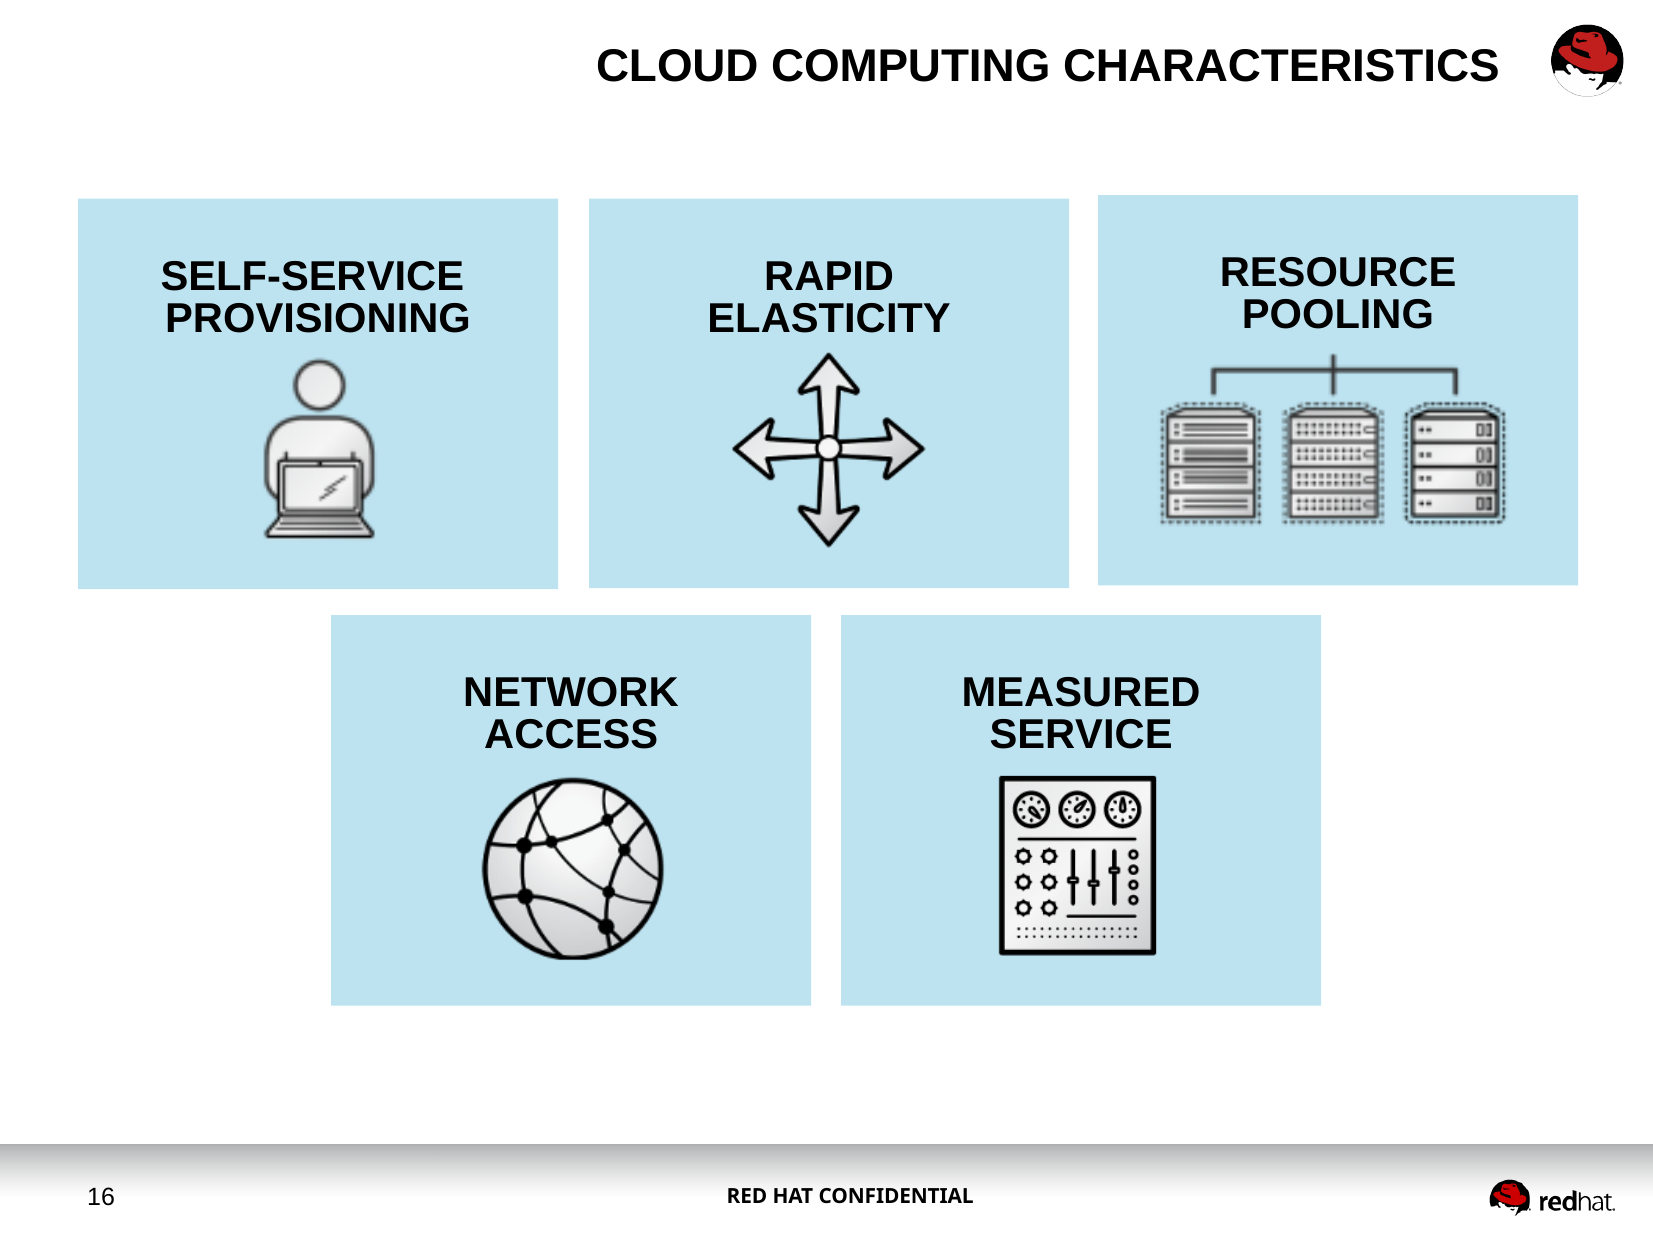

# CLOUD COMPUTING CHARACTERISTICS
RESOURCE
POOLING
SELF-SERVICE
PROVISIONING
RAPID
ELASTICITY
NETWORK
ACCESS
MEASURED
SERVICE